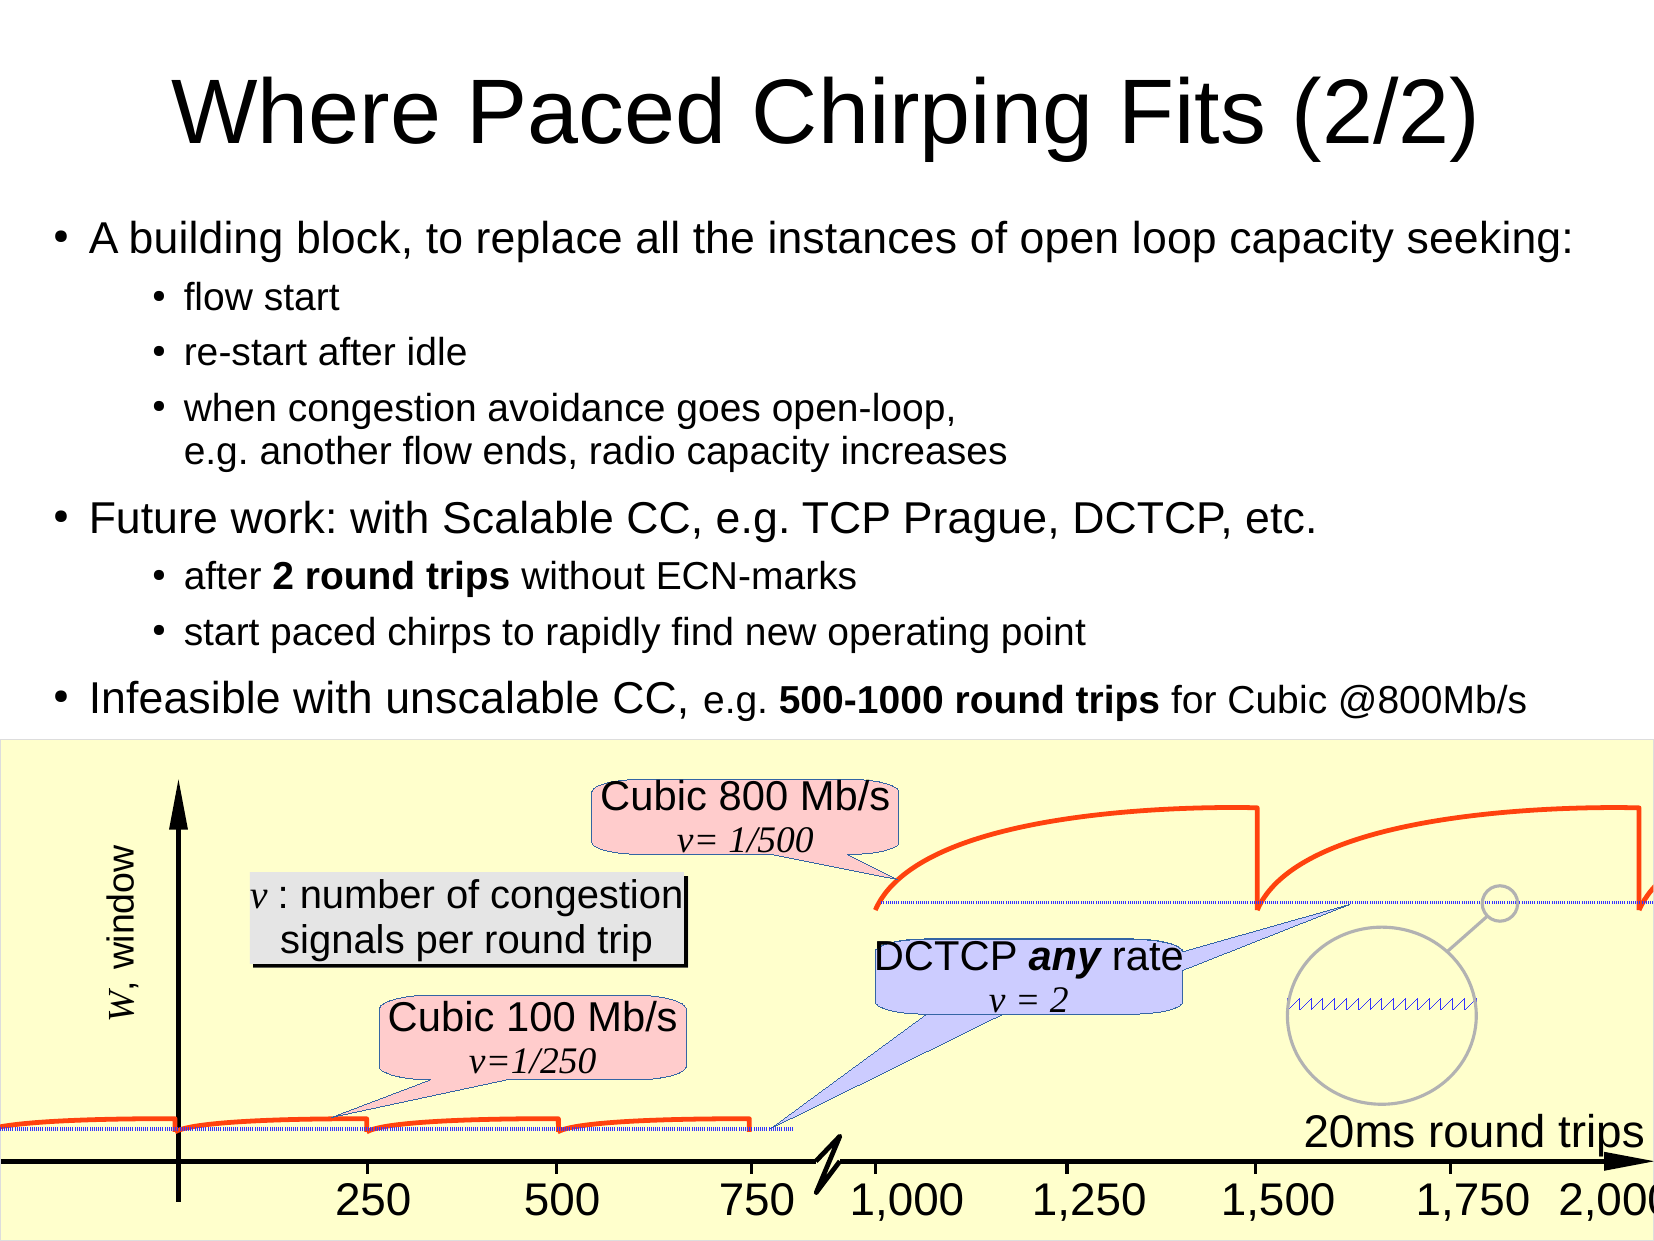

# Where Paced Chirping Fits (2/2)
A building block, to replace all the instances of open loop capacity seeking:
flow start
re-start after idle
when congestion avoidance goes open-loop,
e.g. another flow ends, radio capacity increases
Future work: with Scalable CC, e.g. TCP Prague, DCTCP, etc.
after 2 round trips without ECN-marks
start paced chirps to rapidly find new operating point
Infeasible with unscalable CC, e.g. 500-1000 round trips for Cubic @800Mb/s
Cubic 800 Mb/s
v= 1/500
v : number of congestion signals per round trip
W, window
DCTCP any rate
v = 2
DCTCP any rate
v = 2
Cubic 100 Mb/s
v=1/250
20ms round trips
250
500
750
1,000
1,250
1,500
1,750
2,000